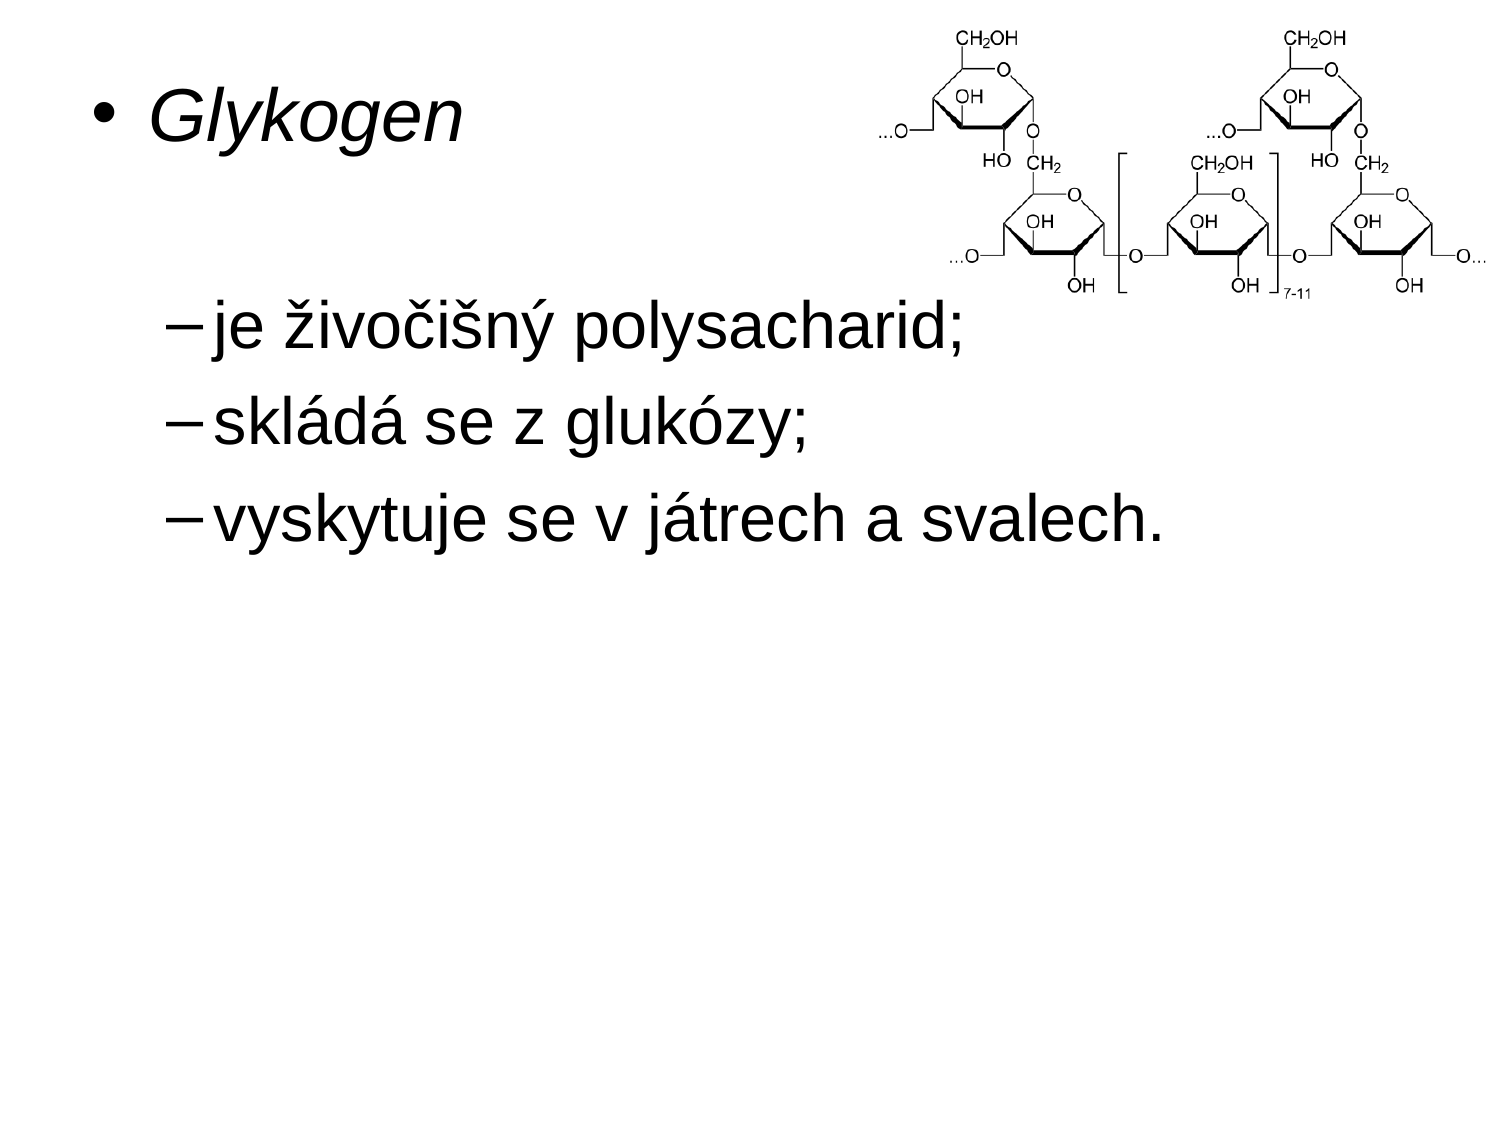

# Glykogen
je živočišný polysacharid;
skládá se z glukózy;
vyskytuje se v játrech a svalech.